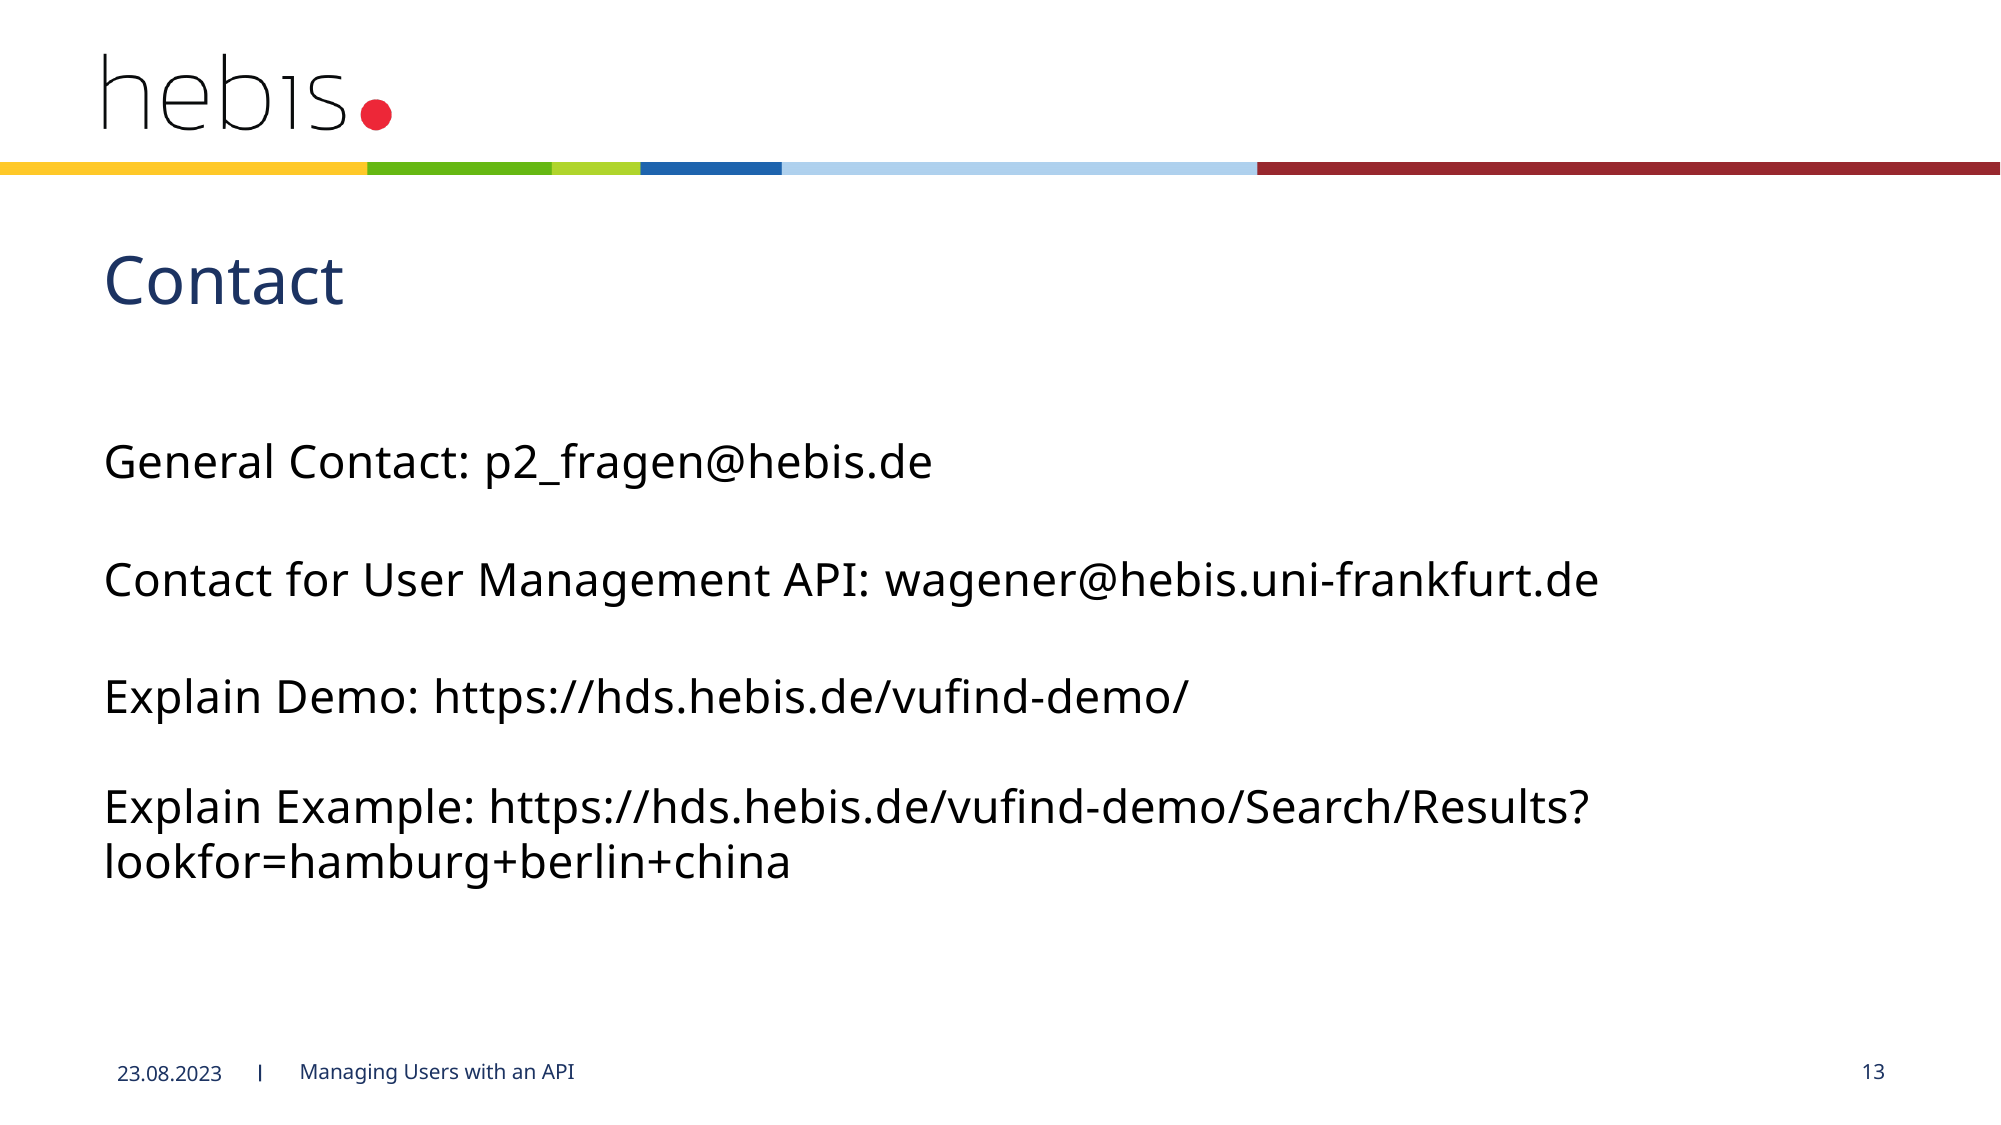

Contact
# General Contact: p2_fragen@hebis.de
Contact for User Management API: wagener@hebis.uni-frankfurt.de
Explain Demo: https://hds.hebis.de/vufind-demo/
Explain Example: https://hds.hebis.de/vufind-demo/Search/Results?lookfor=hamburg+berlin+china
23.08.2023
Managing Users with an API
13